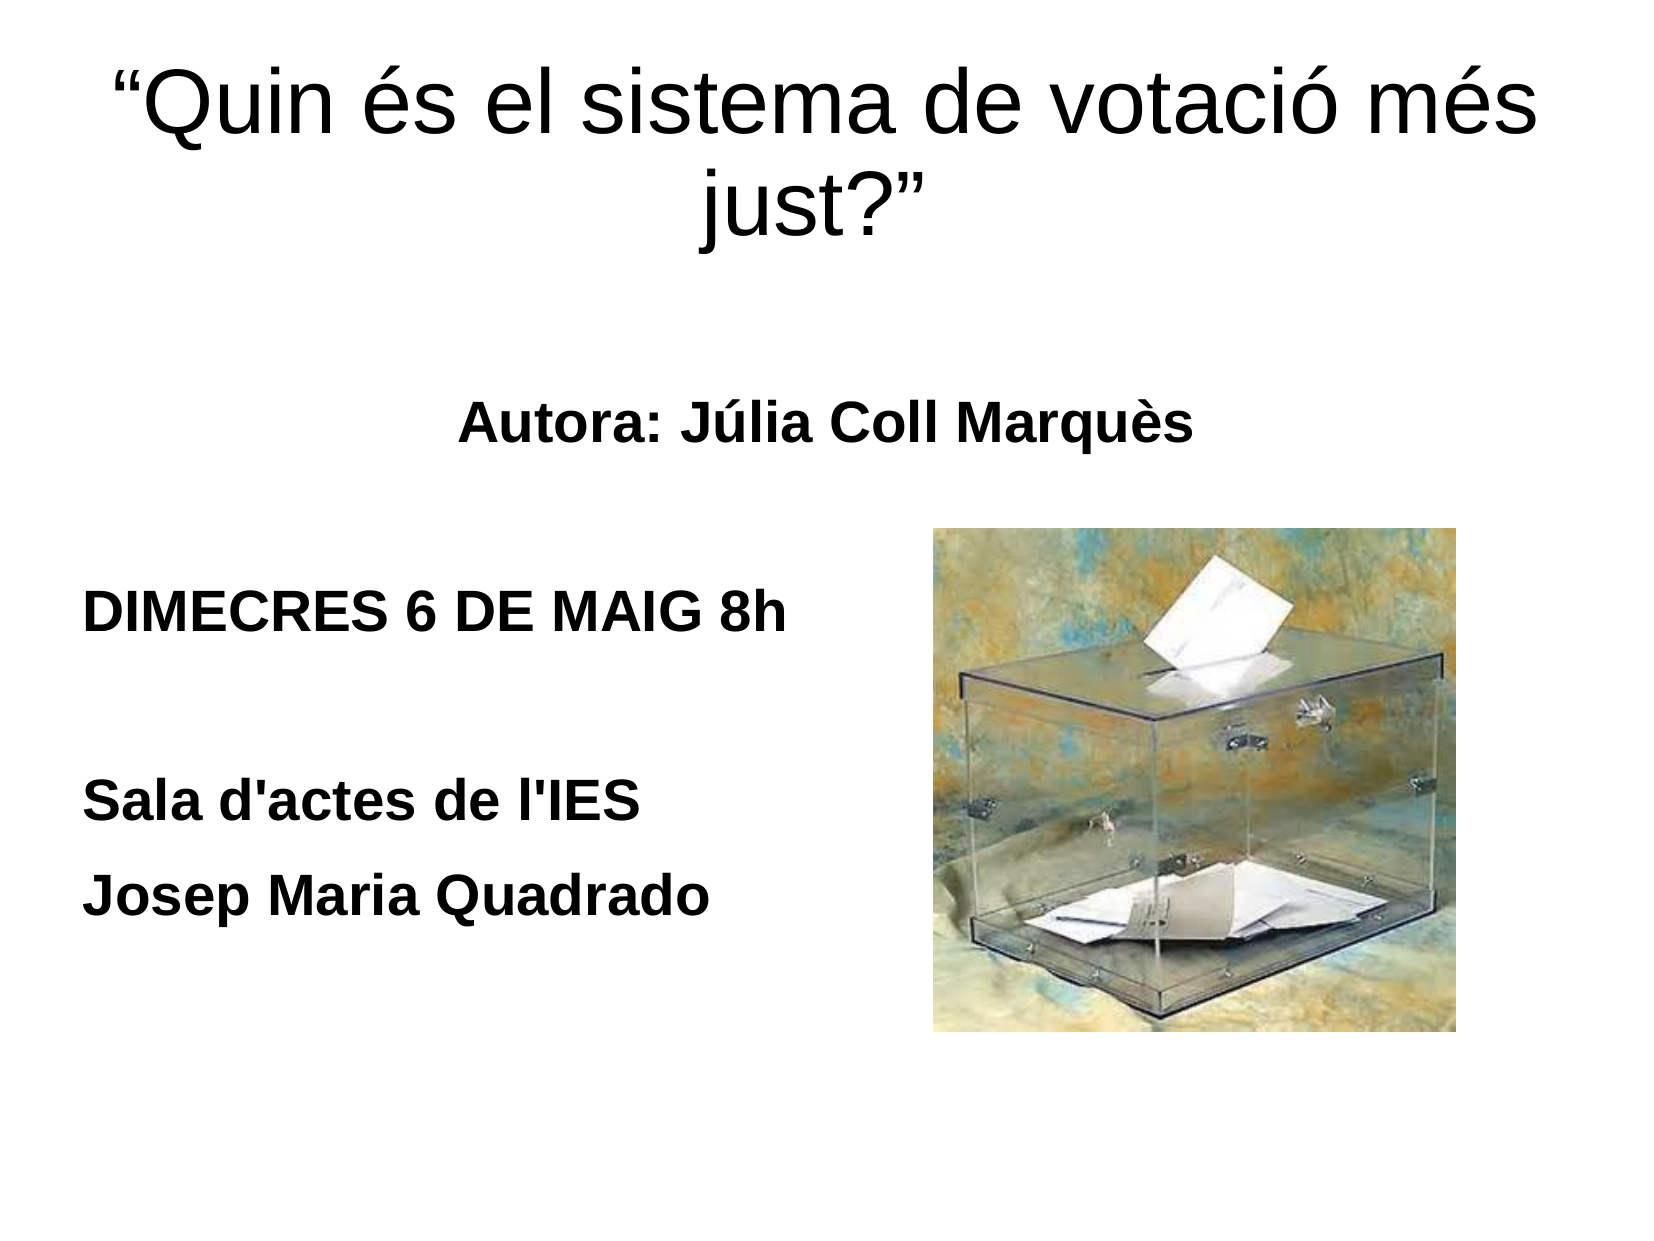

# “Quin és el sistema de votació més just?”
 Autora: Júlia Coll Marquès
DIMECRES 6 DE MAIG 8h
Sala d'actes de l'IES
Josep Maria Quadrado